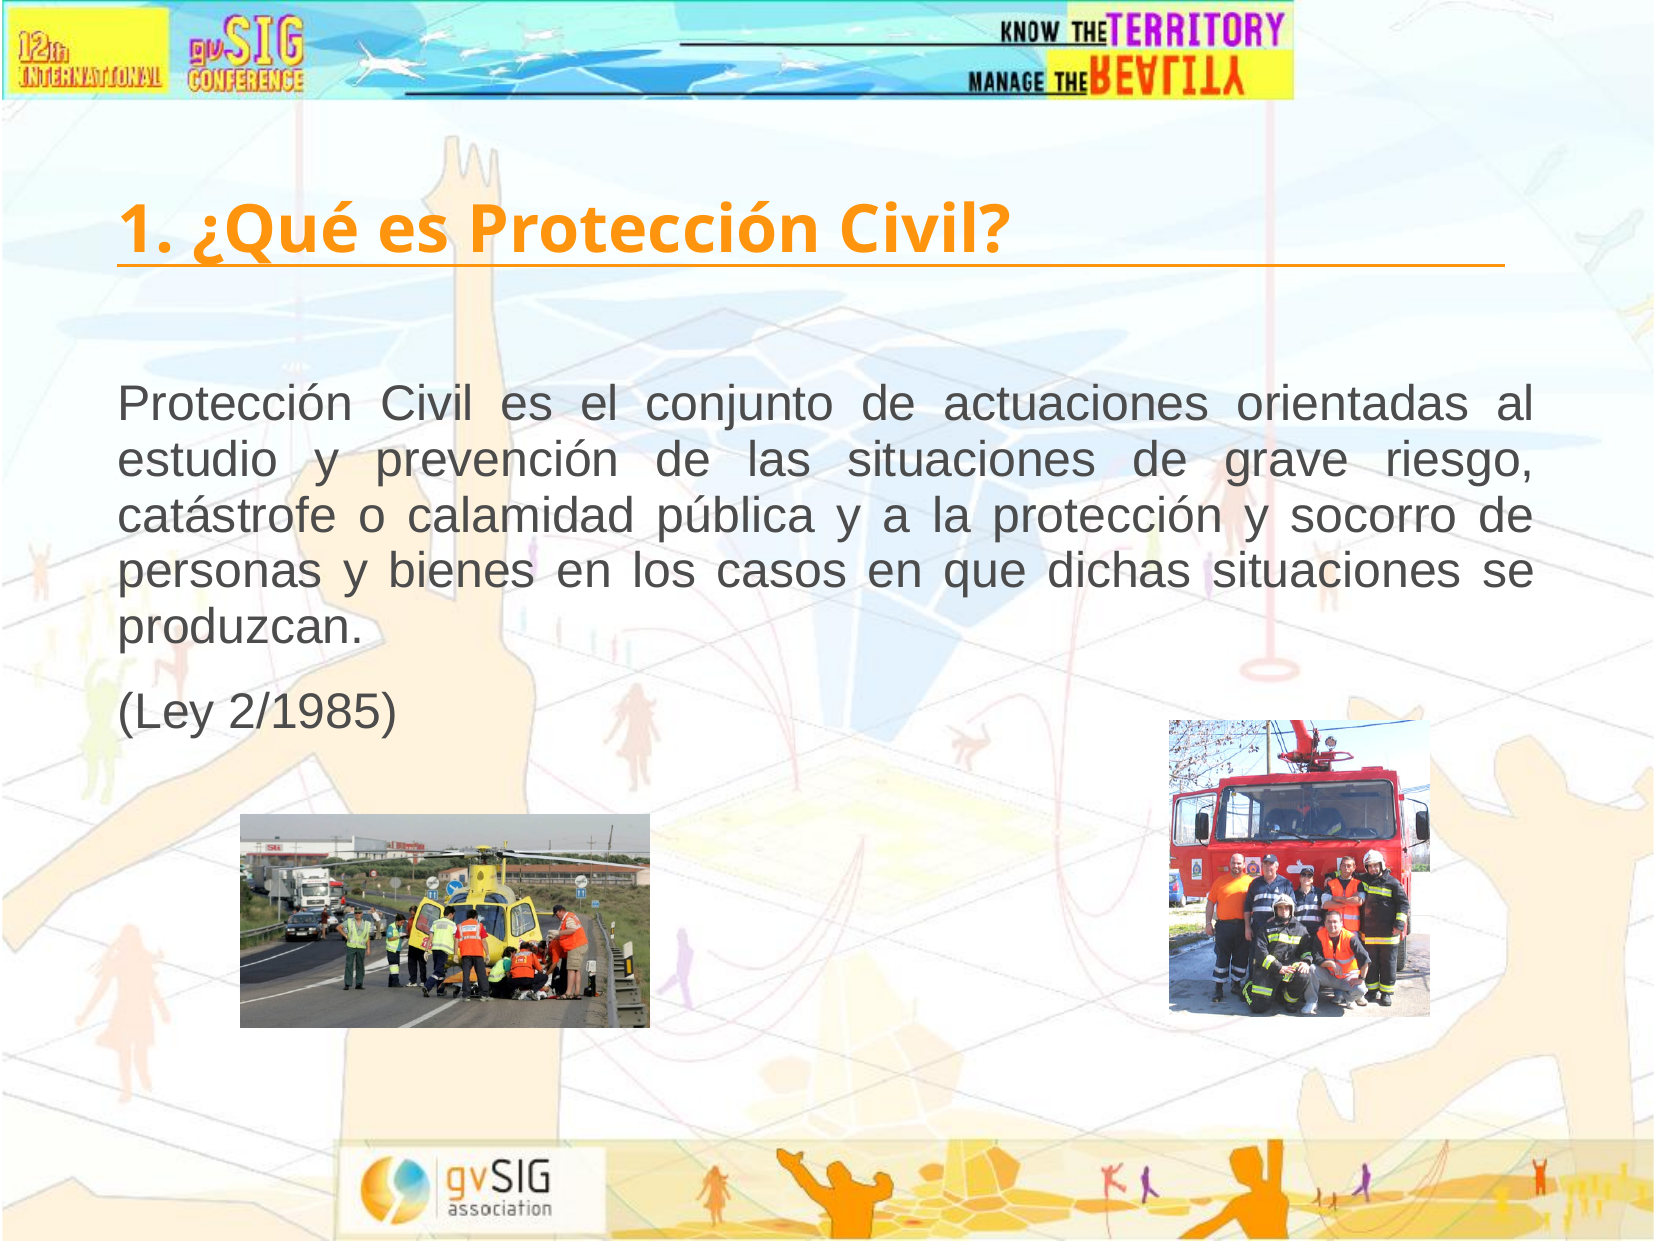

# 1. ¿Qué es Protección Civil?
Protección Civil es el conjunto de actuaciones orientadas al estudio y prevención de las situaciones de grave riesgo, catástrofe o calamidad pública y a la protección y socorro de personas y bienes en los casos en que dichas situaciones se produzcan.
(Ley 2/1985)